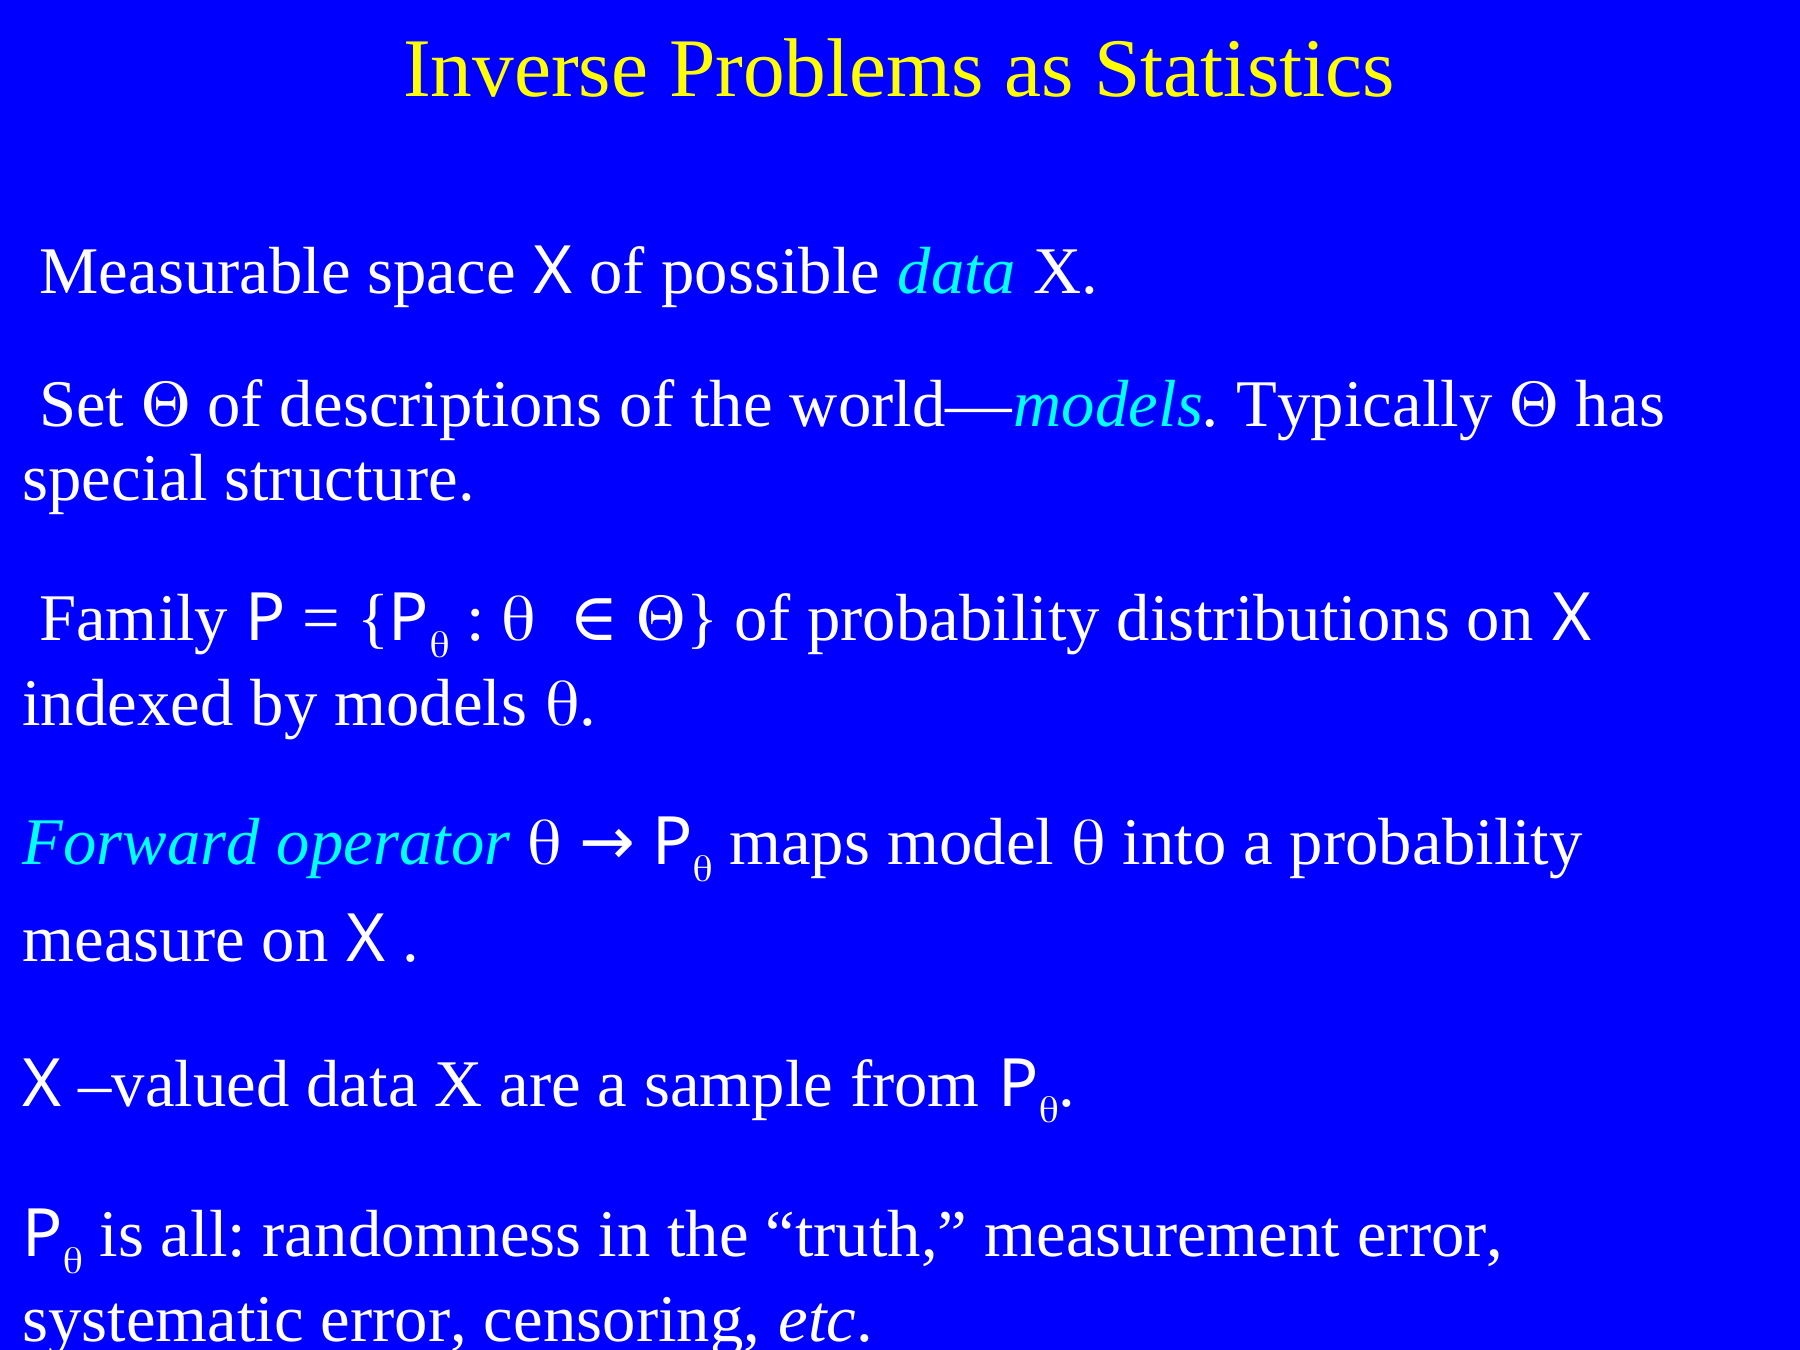

# Inverse Problems as Statistics
 Measurable space X of possible data X.
 Set  of descriptions of the world—models. Typically  has special structure.
 Family P = {P :  ∈ } of probability distributions on X indexed by models .
Forward operator  → P maps model  into a probability measure on X .
X –valued data X are a sample from P.
P is all: randomness in the “truth,” measurement error, systematic error, censoring, etc.